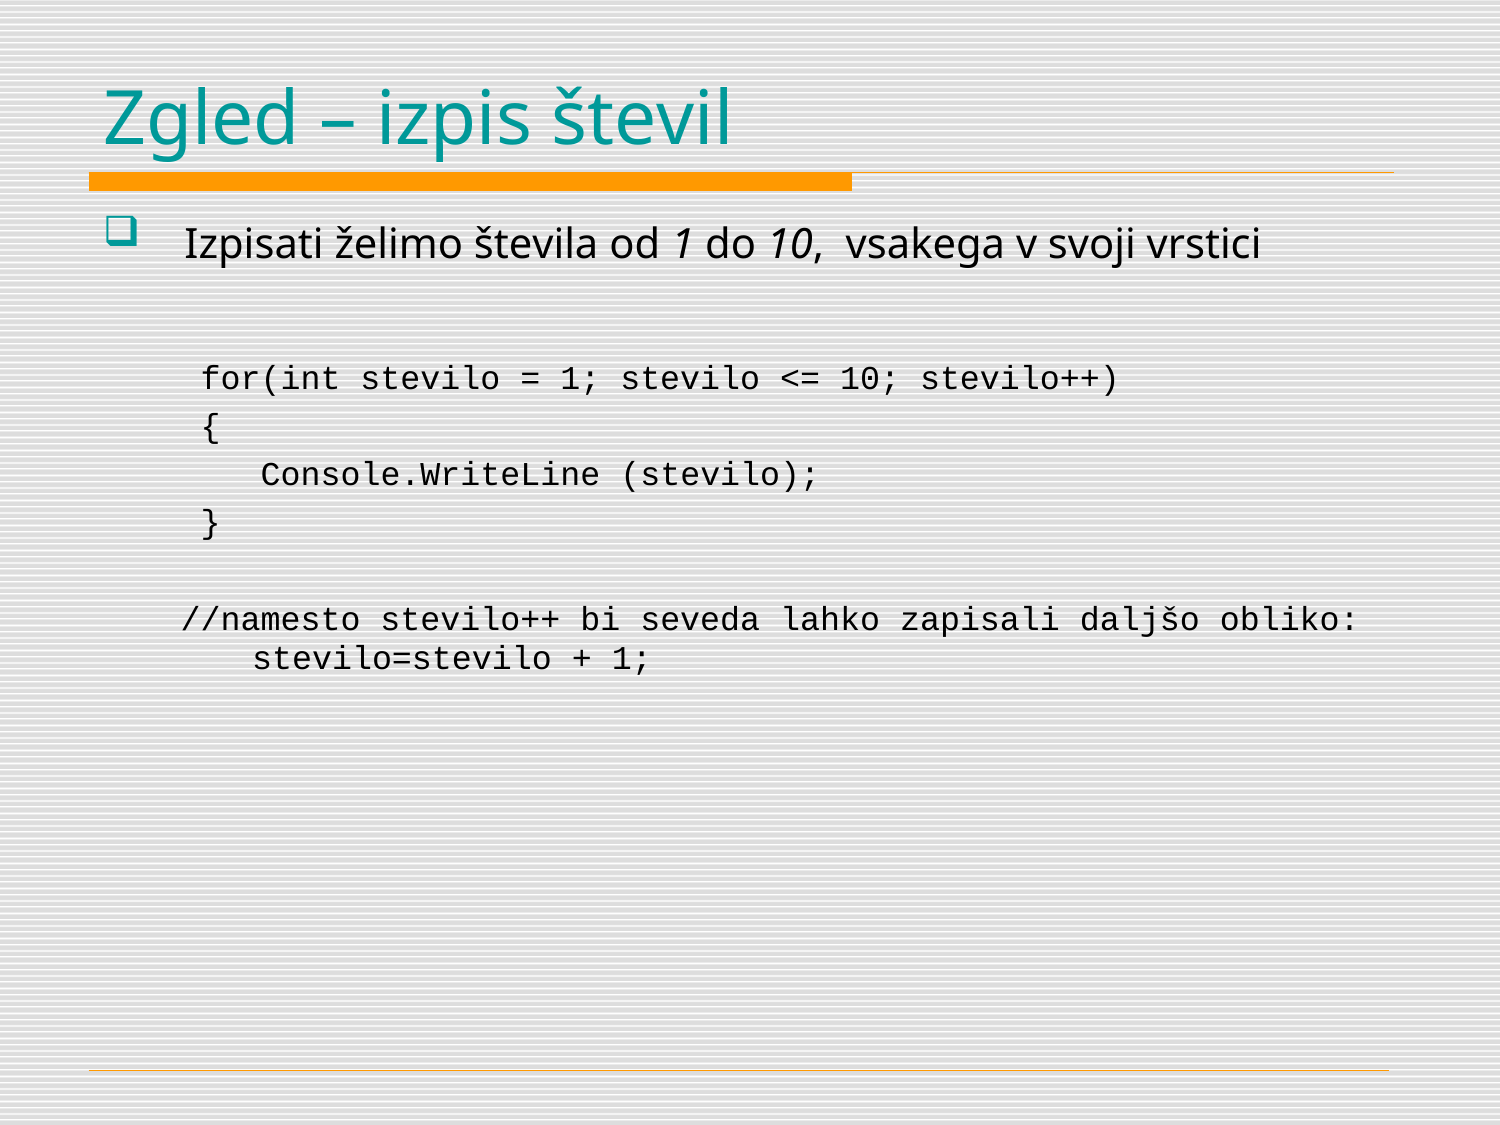

# Zgled – izpis števil
Izpisati želimo števila od 1 do 10, vsakega v svoji vrstici
 for(int stevilo = 1; stevilo <= 10; stevilo++)
 {
 Console.WriteLine (stevilo);
 }
//namesto stevilo++ bi seveda lahko zapisali daljšo obliko: stevilo=stevilo + 1;